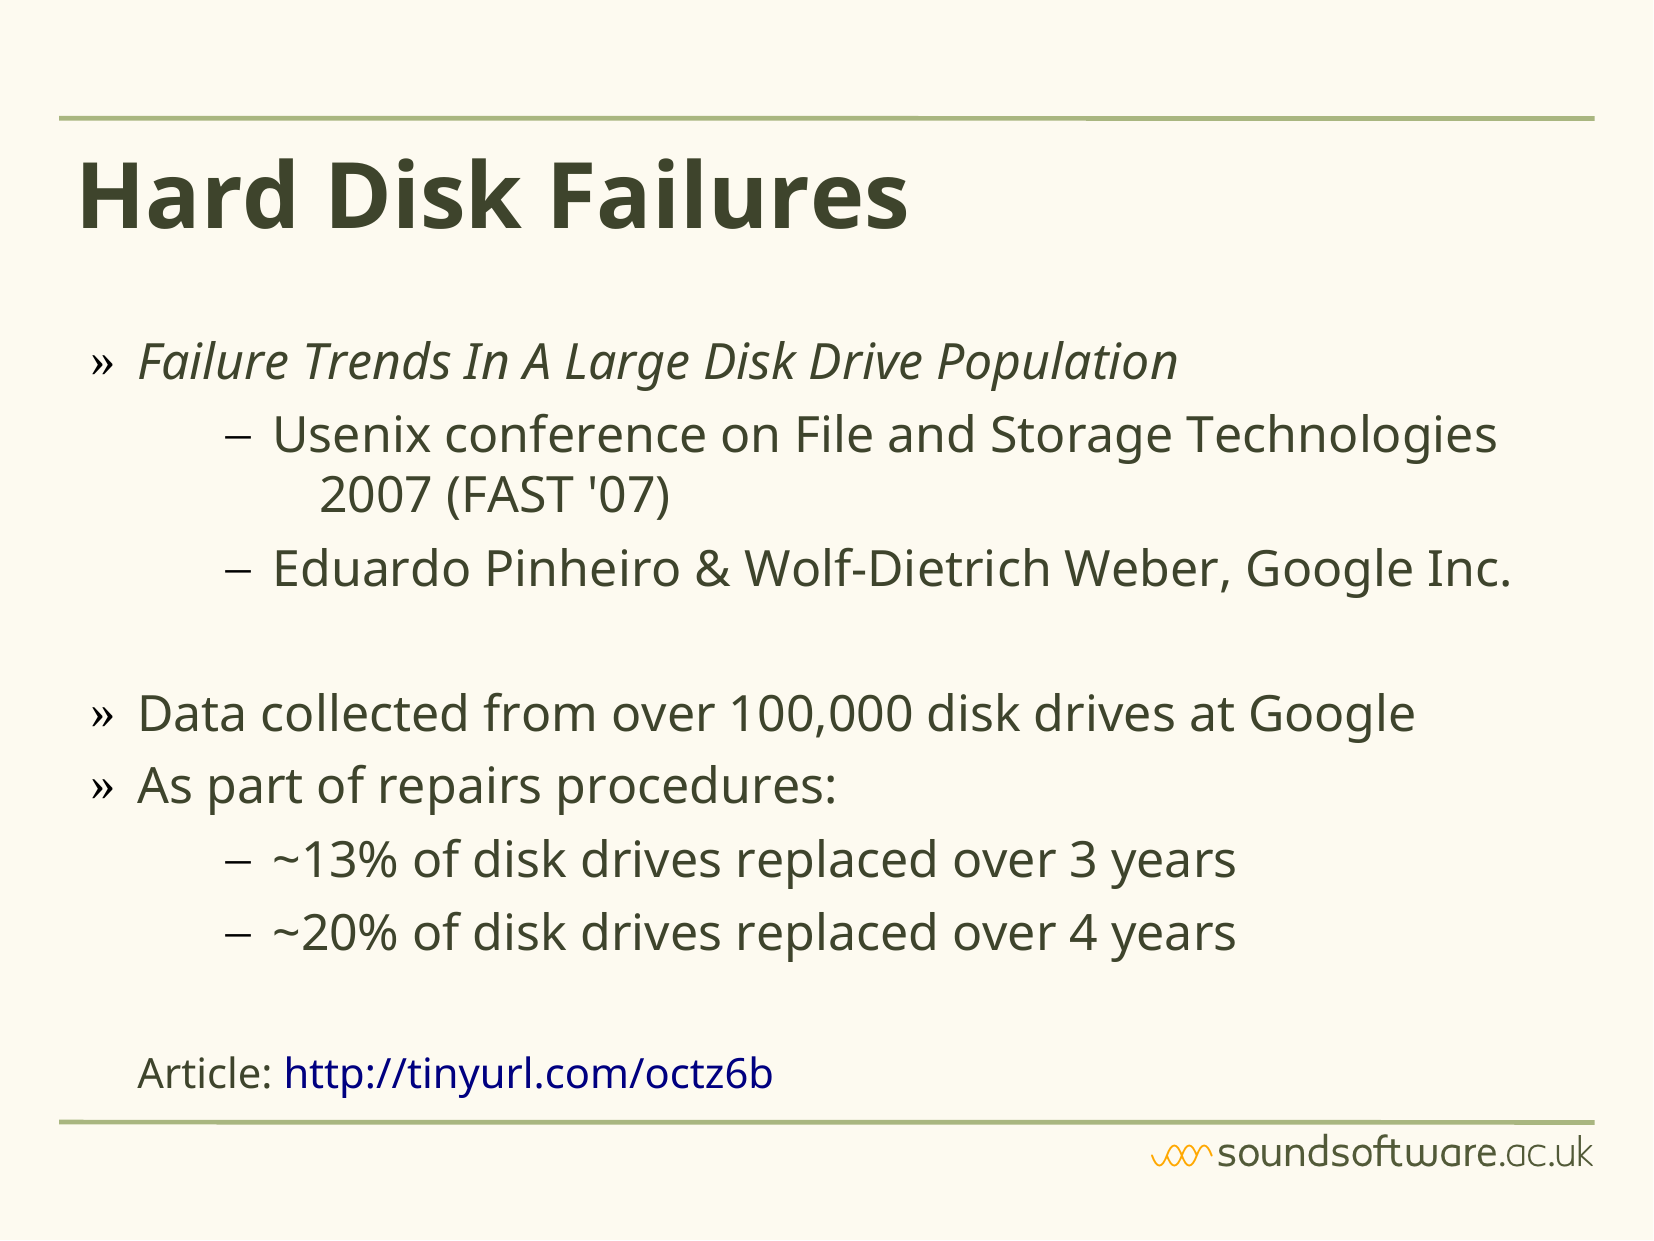

# Hard Disk Failures
Failure Trends In A Large Disk Drive Population
Usenix conference on File and Storage Technologies 2007 (FAST '07)
Eduardo Pinheiro & Wolf-Dietrich Weber, Google Inc.
Data collected from over 100,000 disk drives at Google
As part of repairs procedures:
~13% of disk drives replaced over 3 years
~20% of disk drives replaced over 4 years
Article: http://tinyurl.com/octz6b